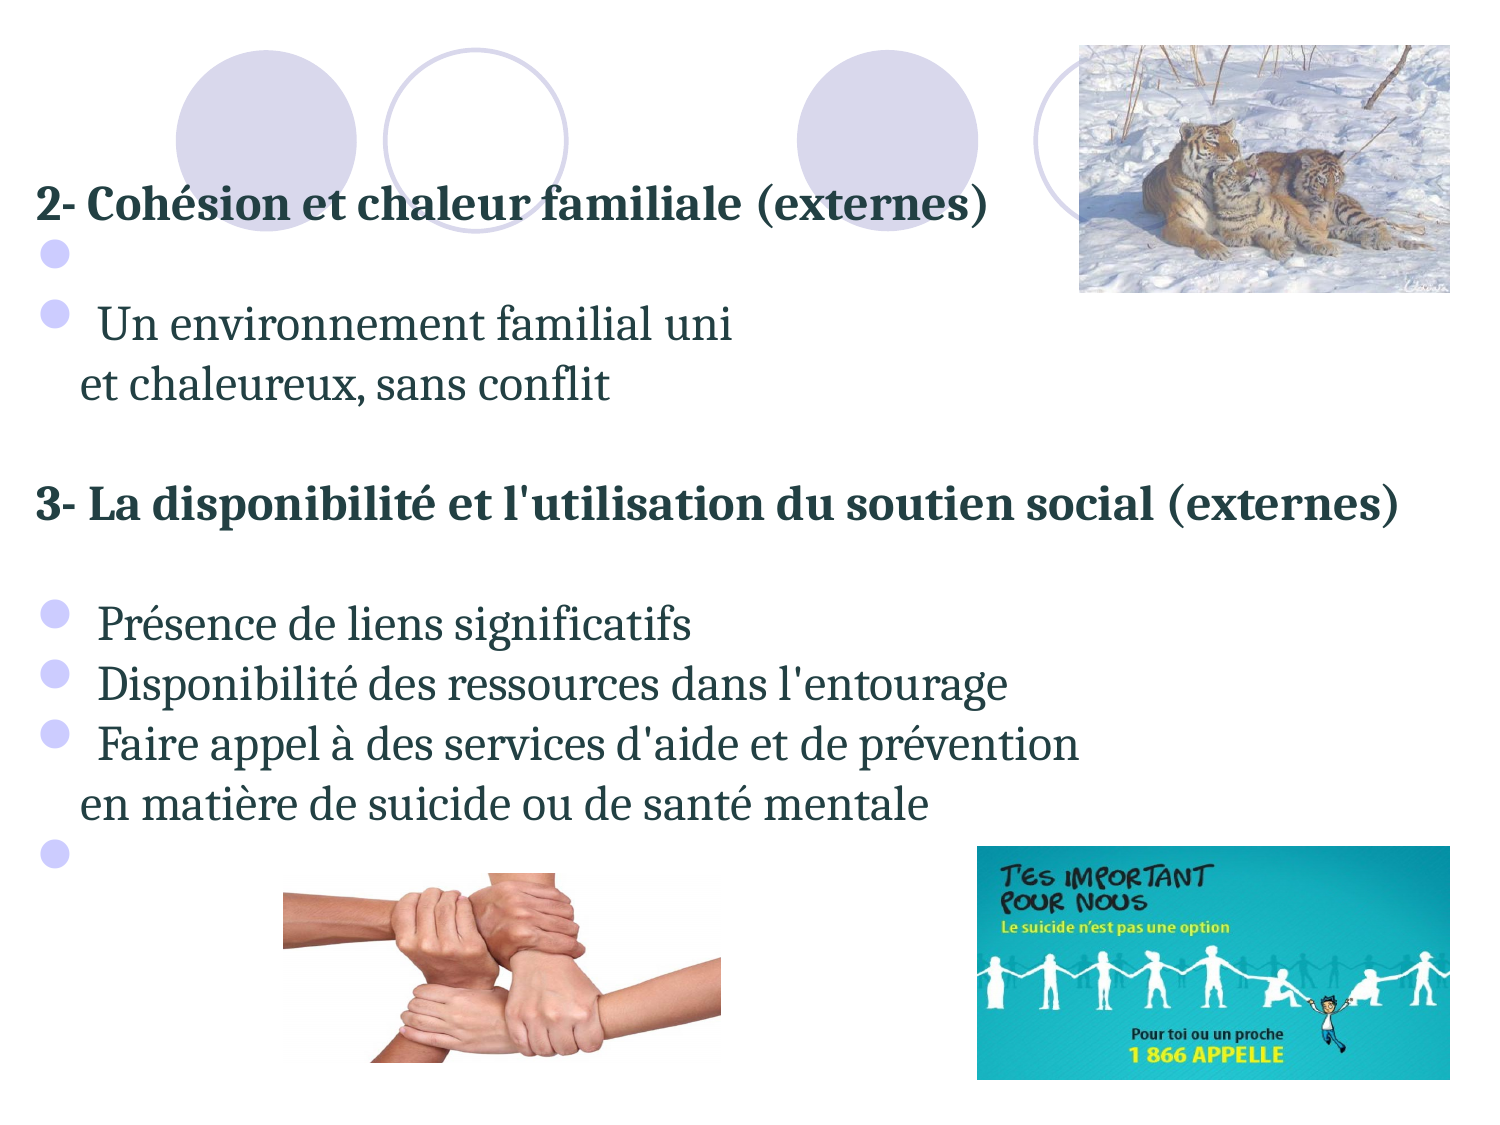

2- Cohésion et chaleur familiale (externes)
 Un environnement familial uni
 et chaleureux, sans conflit
3- La disponibilité et l'utilisation du soutien social (externes)
 Présence de liens significatifs
 Disponibilité des ressources dans l'entourage
 Faire appel à des services d'aide et de prévention
 en matière de suicide ou de santé mentale